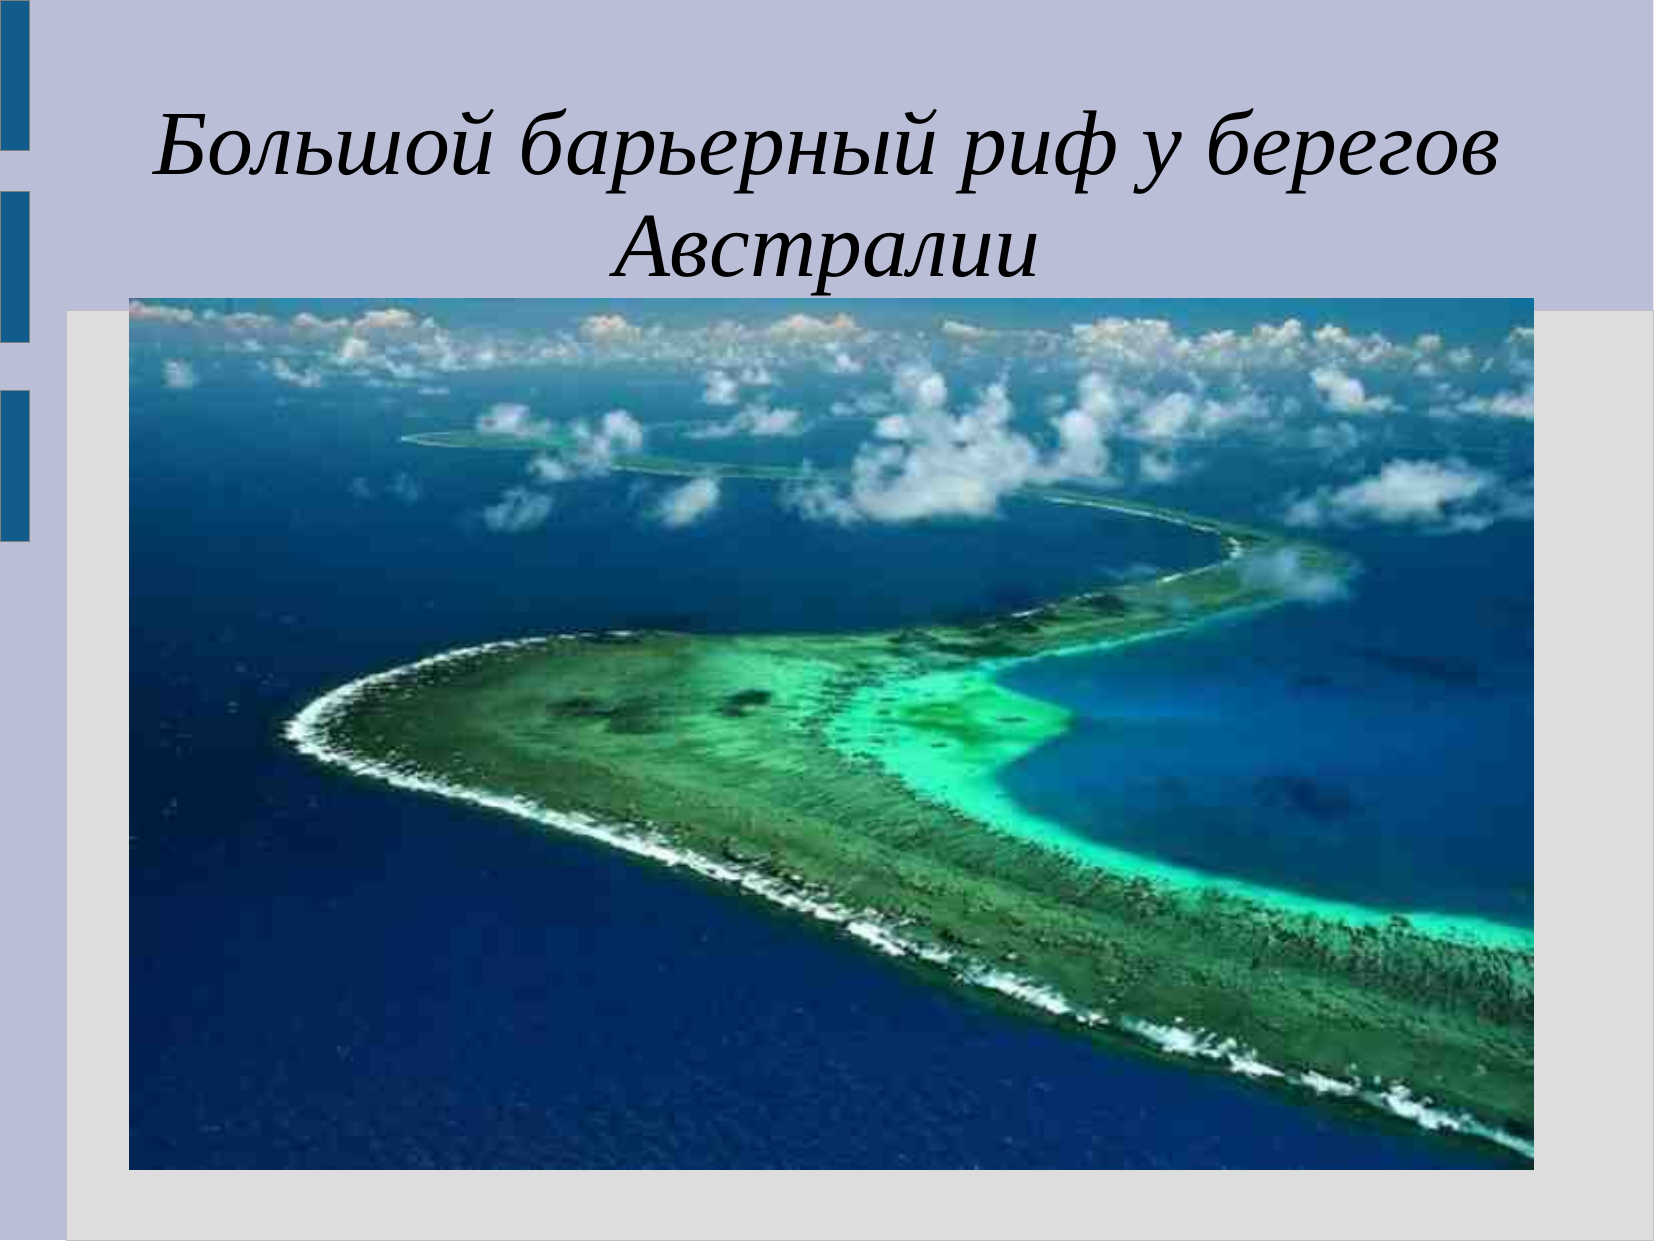

# Большой барьерный риф у берегов Австралии